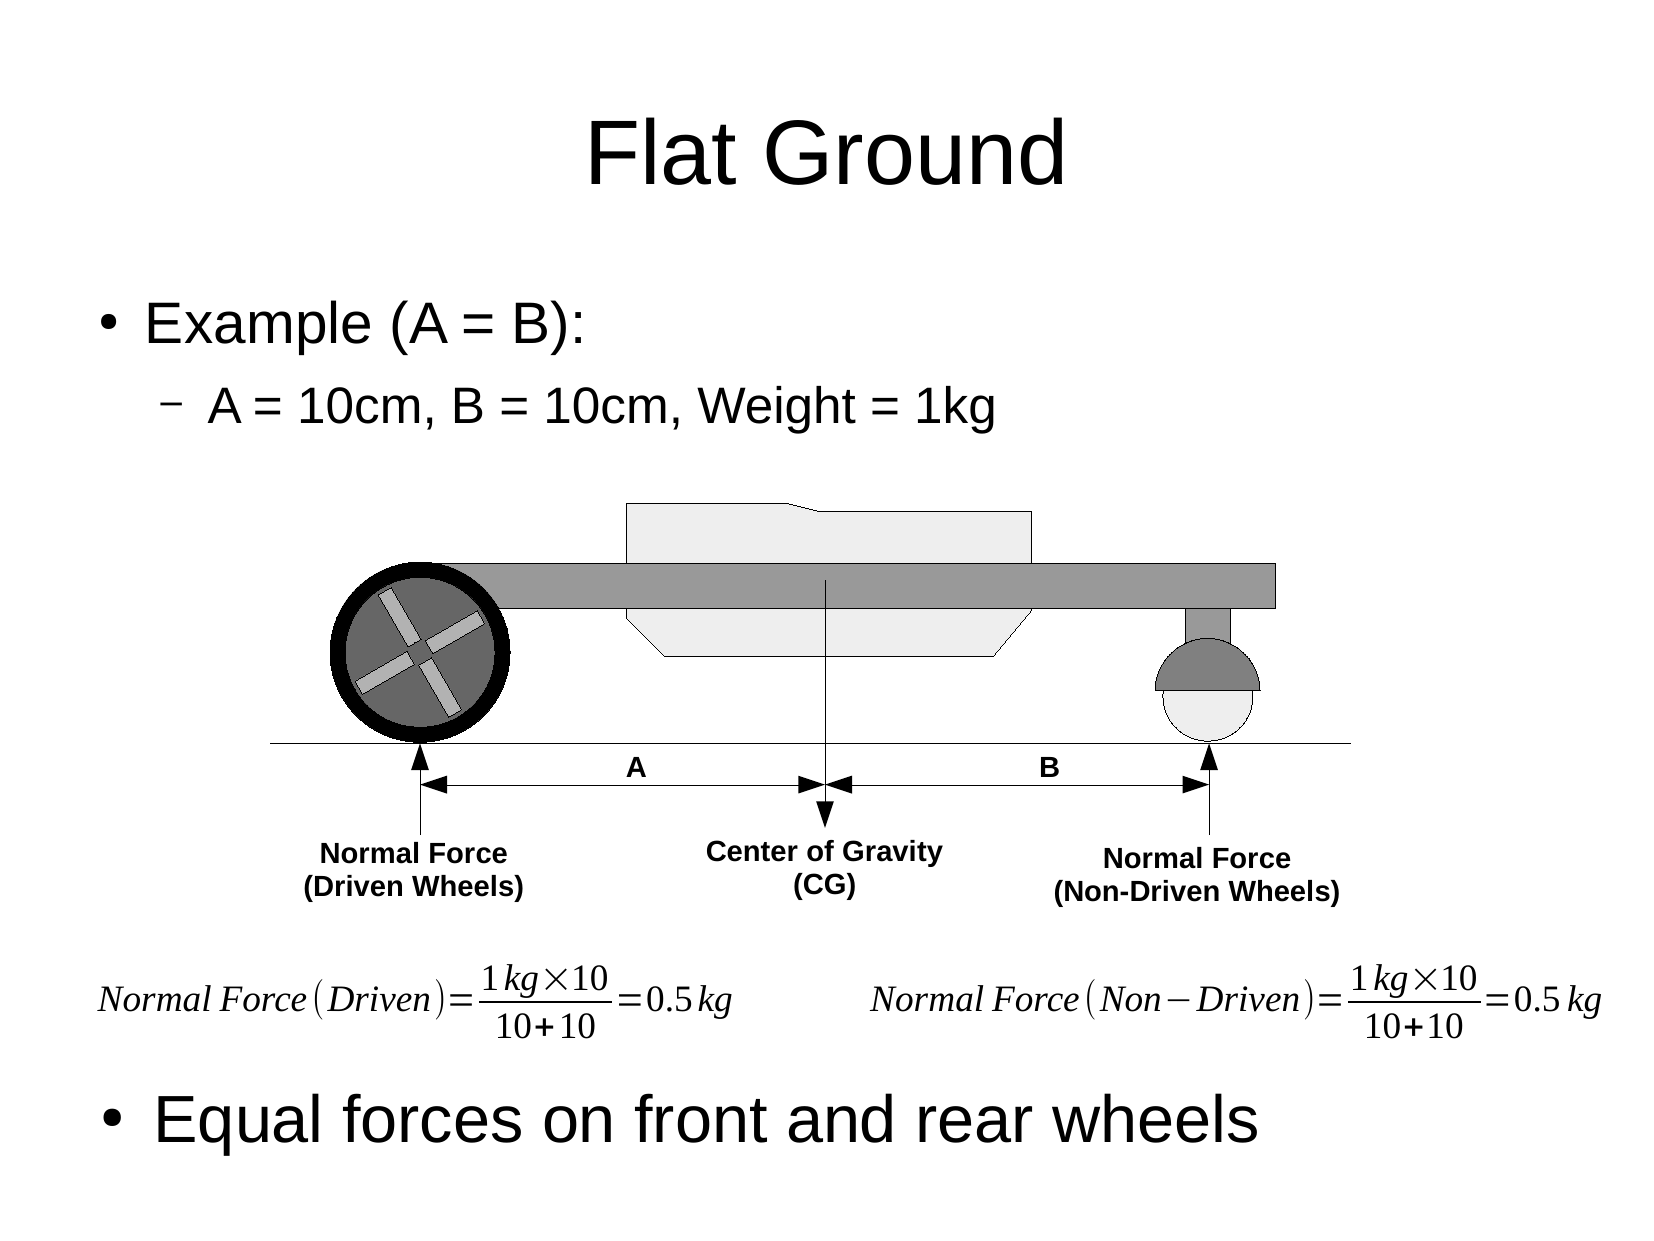

# Flat Ground
Example (A = B):
A = 10cm, B = 10cm, Weight = 1kg
A
B
Center of Gravity
(CG)
Normal Force
(Driven Wheels)
Normal Force
(Non-Driven Wheels)
Equal forces on front and rear wheels